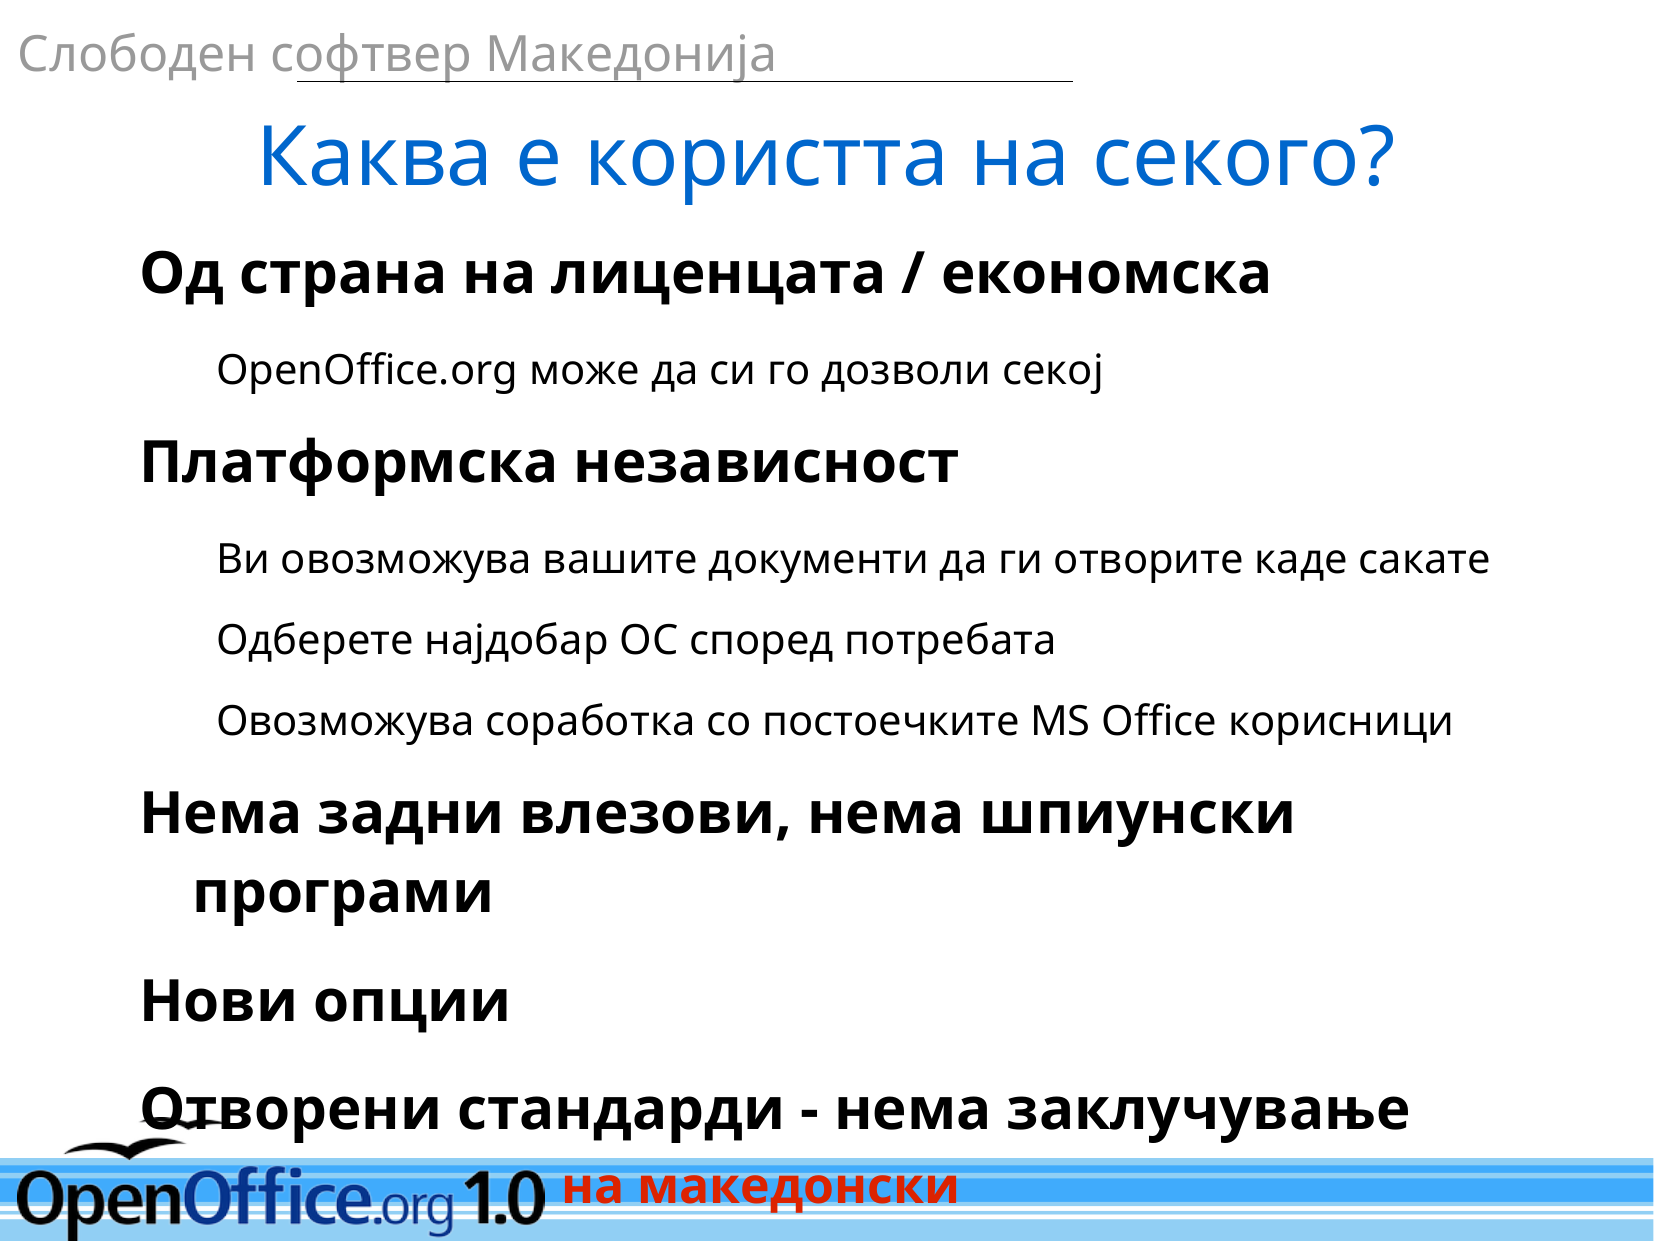

# Каква е користта на секого?
Од страна на лиценцата / економска
OpenOffice.org може да си го дозволи секој
Платформска независност
Ви овозможува вашите документи да ги отворите каде сакате
Одберете најдобар ОС според потребата
Овозможува соработка со постоечките MS Office корисници
Нема задни влезови, нема шпиунски програми
Нови опции
Отворени стандарди - нема заклучување